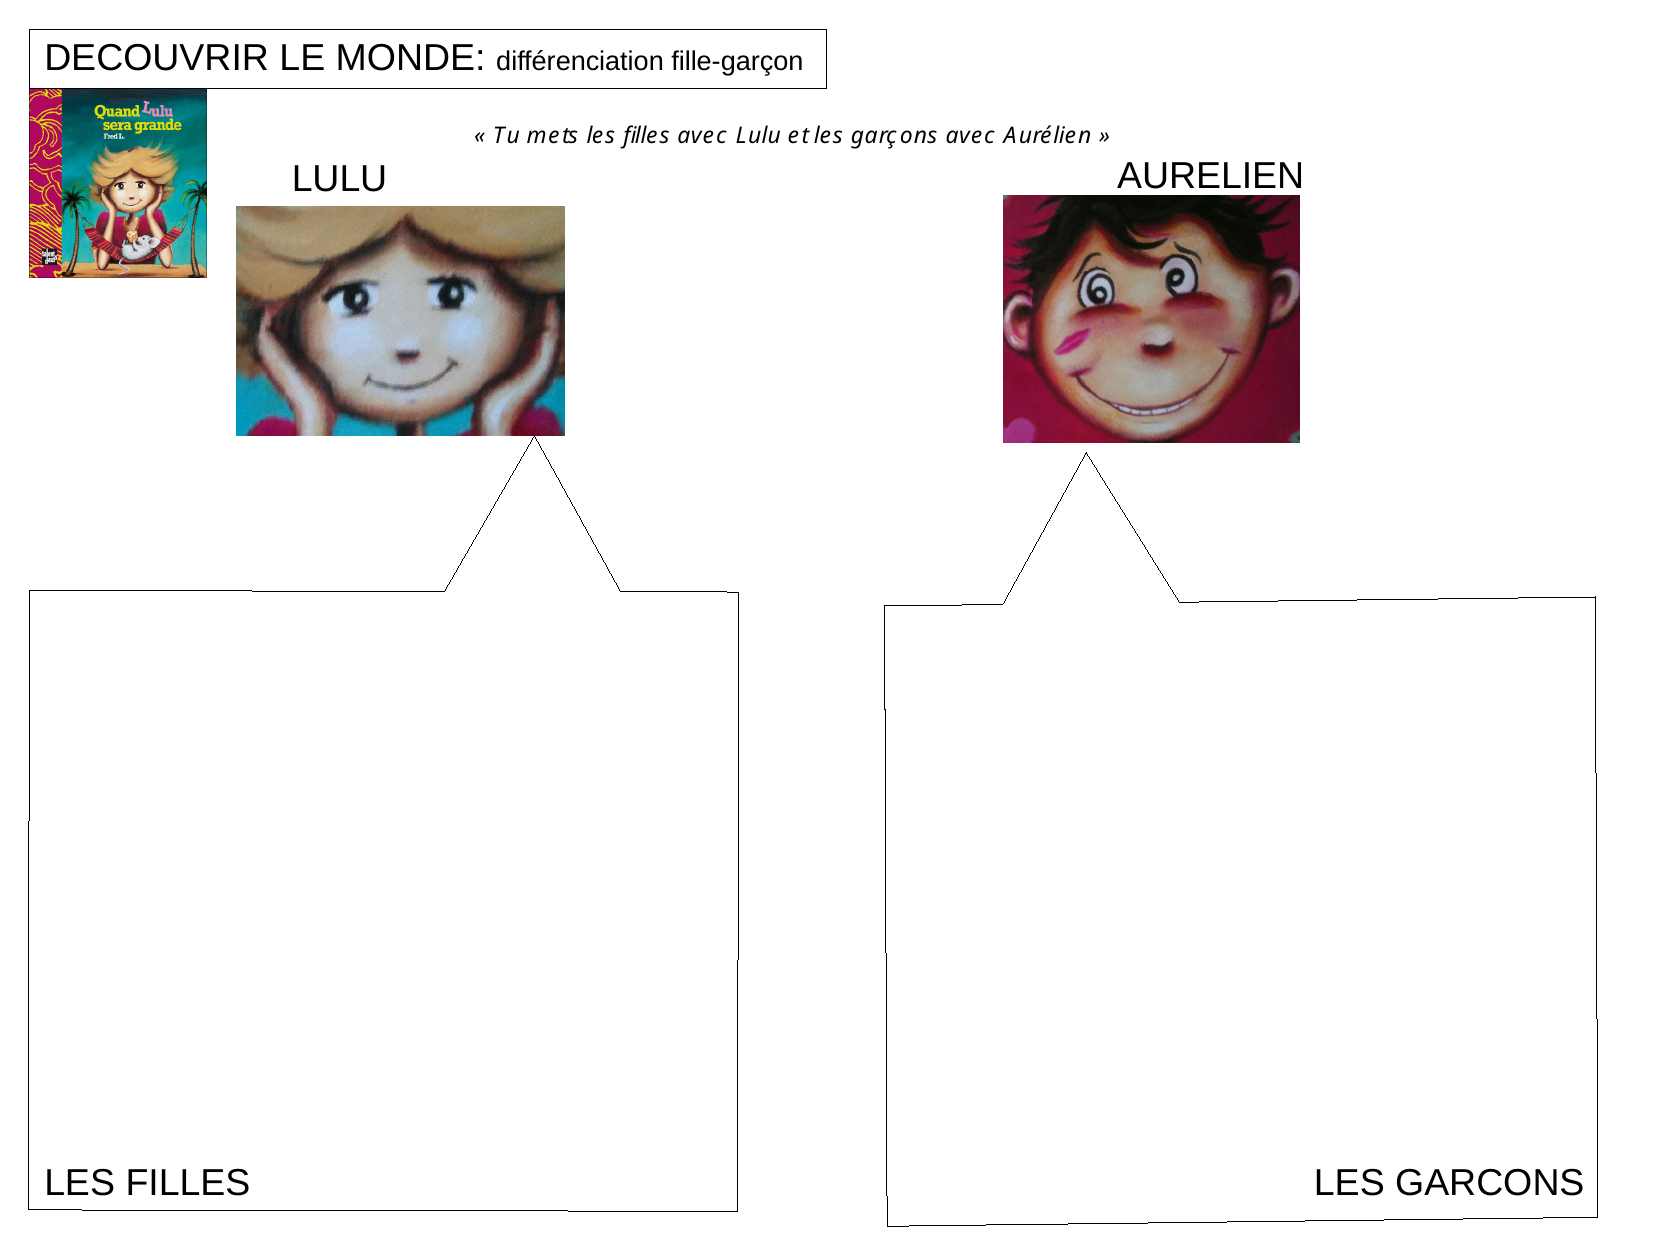

DECOUVRIR LE MONDE: différenciation fille-garçon
AURELIEN
LULU
LES FILLES
LES GARCONS